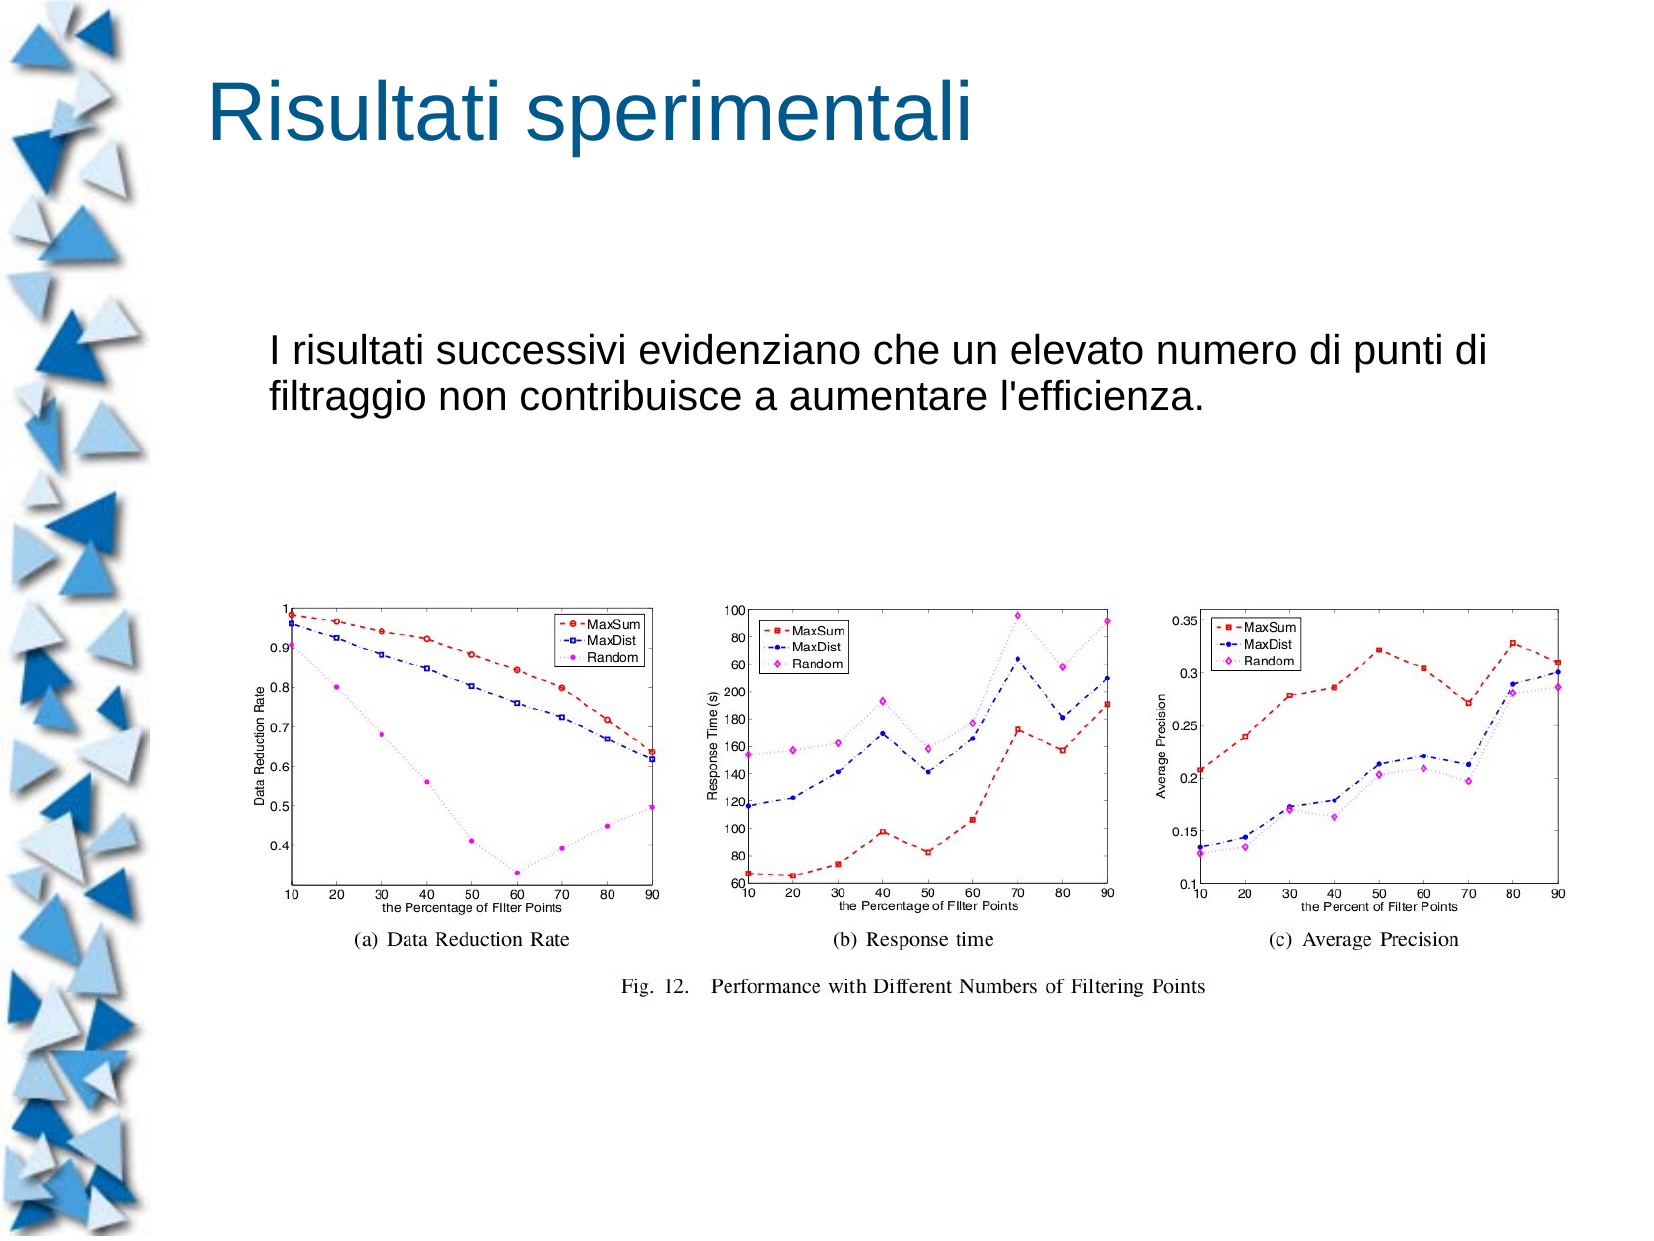

Risultati sperimentali
# I risultati successivi evidenziano che un elevato numero di punti di filtraggio non contribuisce a aumentare l'efficienza.